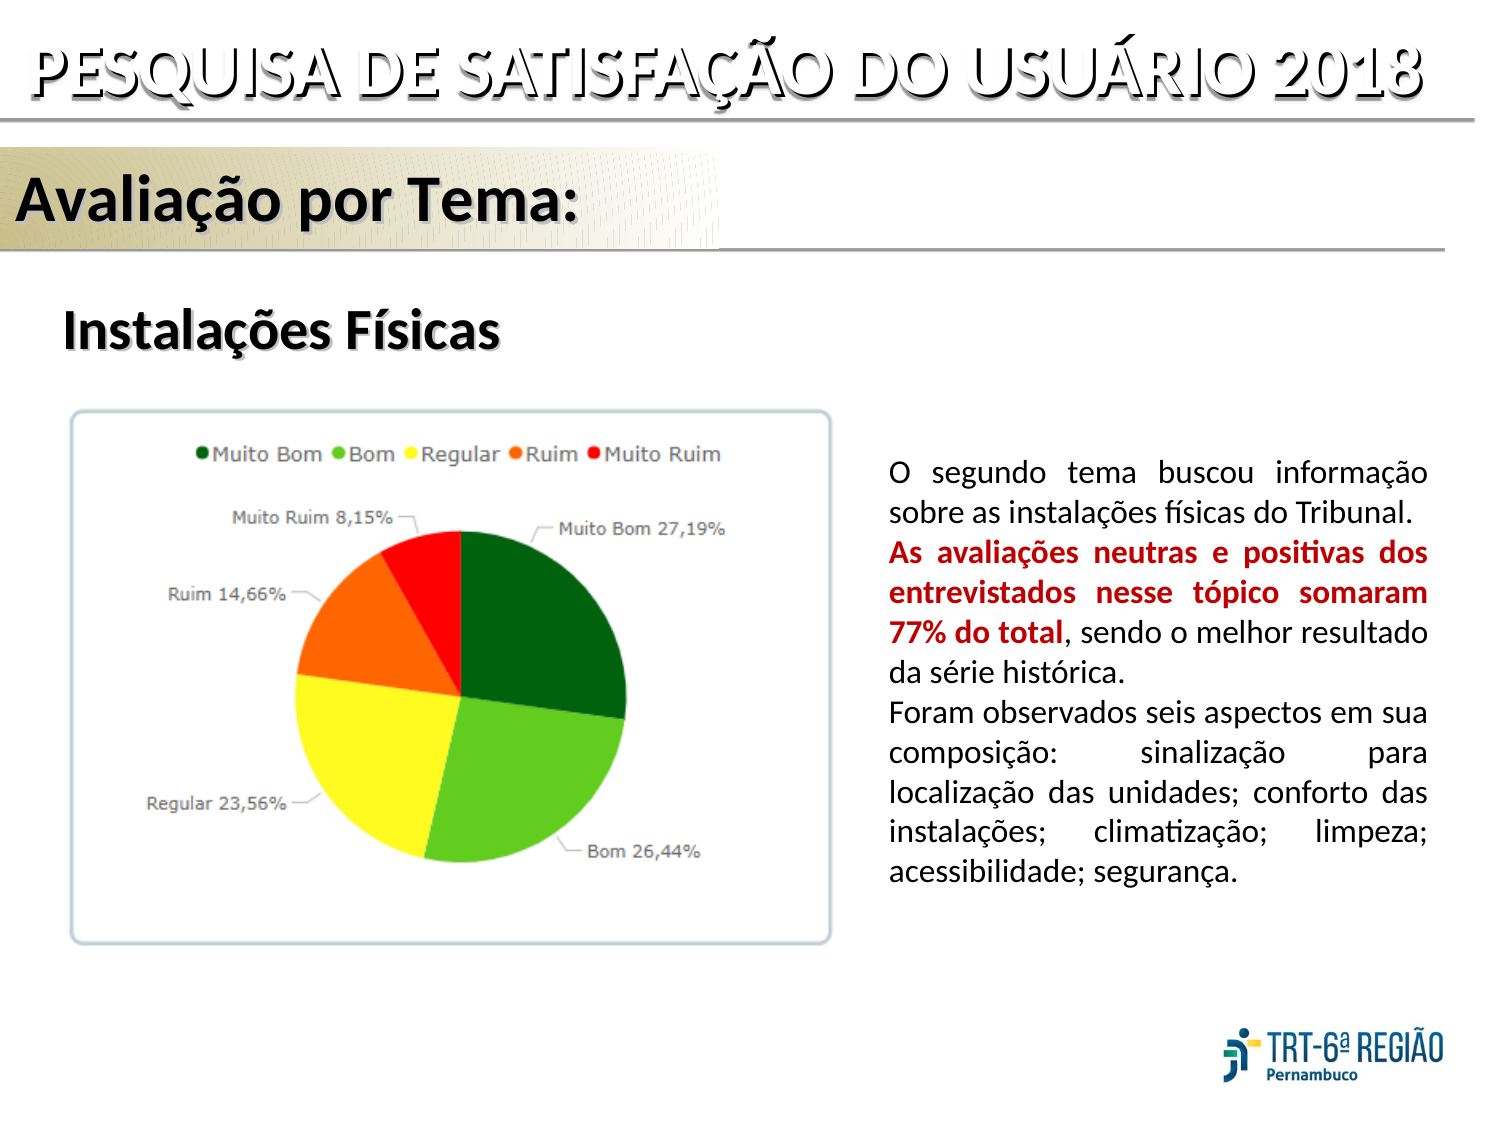

PESQUISA DE SATISFAÇÃO DO USUÁRIO 2018
Avaliação por Tema:
Instalações Físicas
O segundo tema buscou informação sobre as instalações físicas do Tribunal.
As avaliações neutras e positivas dos entrevistados nesse tópico somaram 77% do total, sendo o melhor resultado da série histórica.
Foram observados seis aspectos em sua composição: sinalização para localização das unidades; conforto das instalações; climatização; limpeza; acessibilidade; segurança.